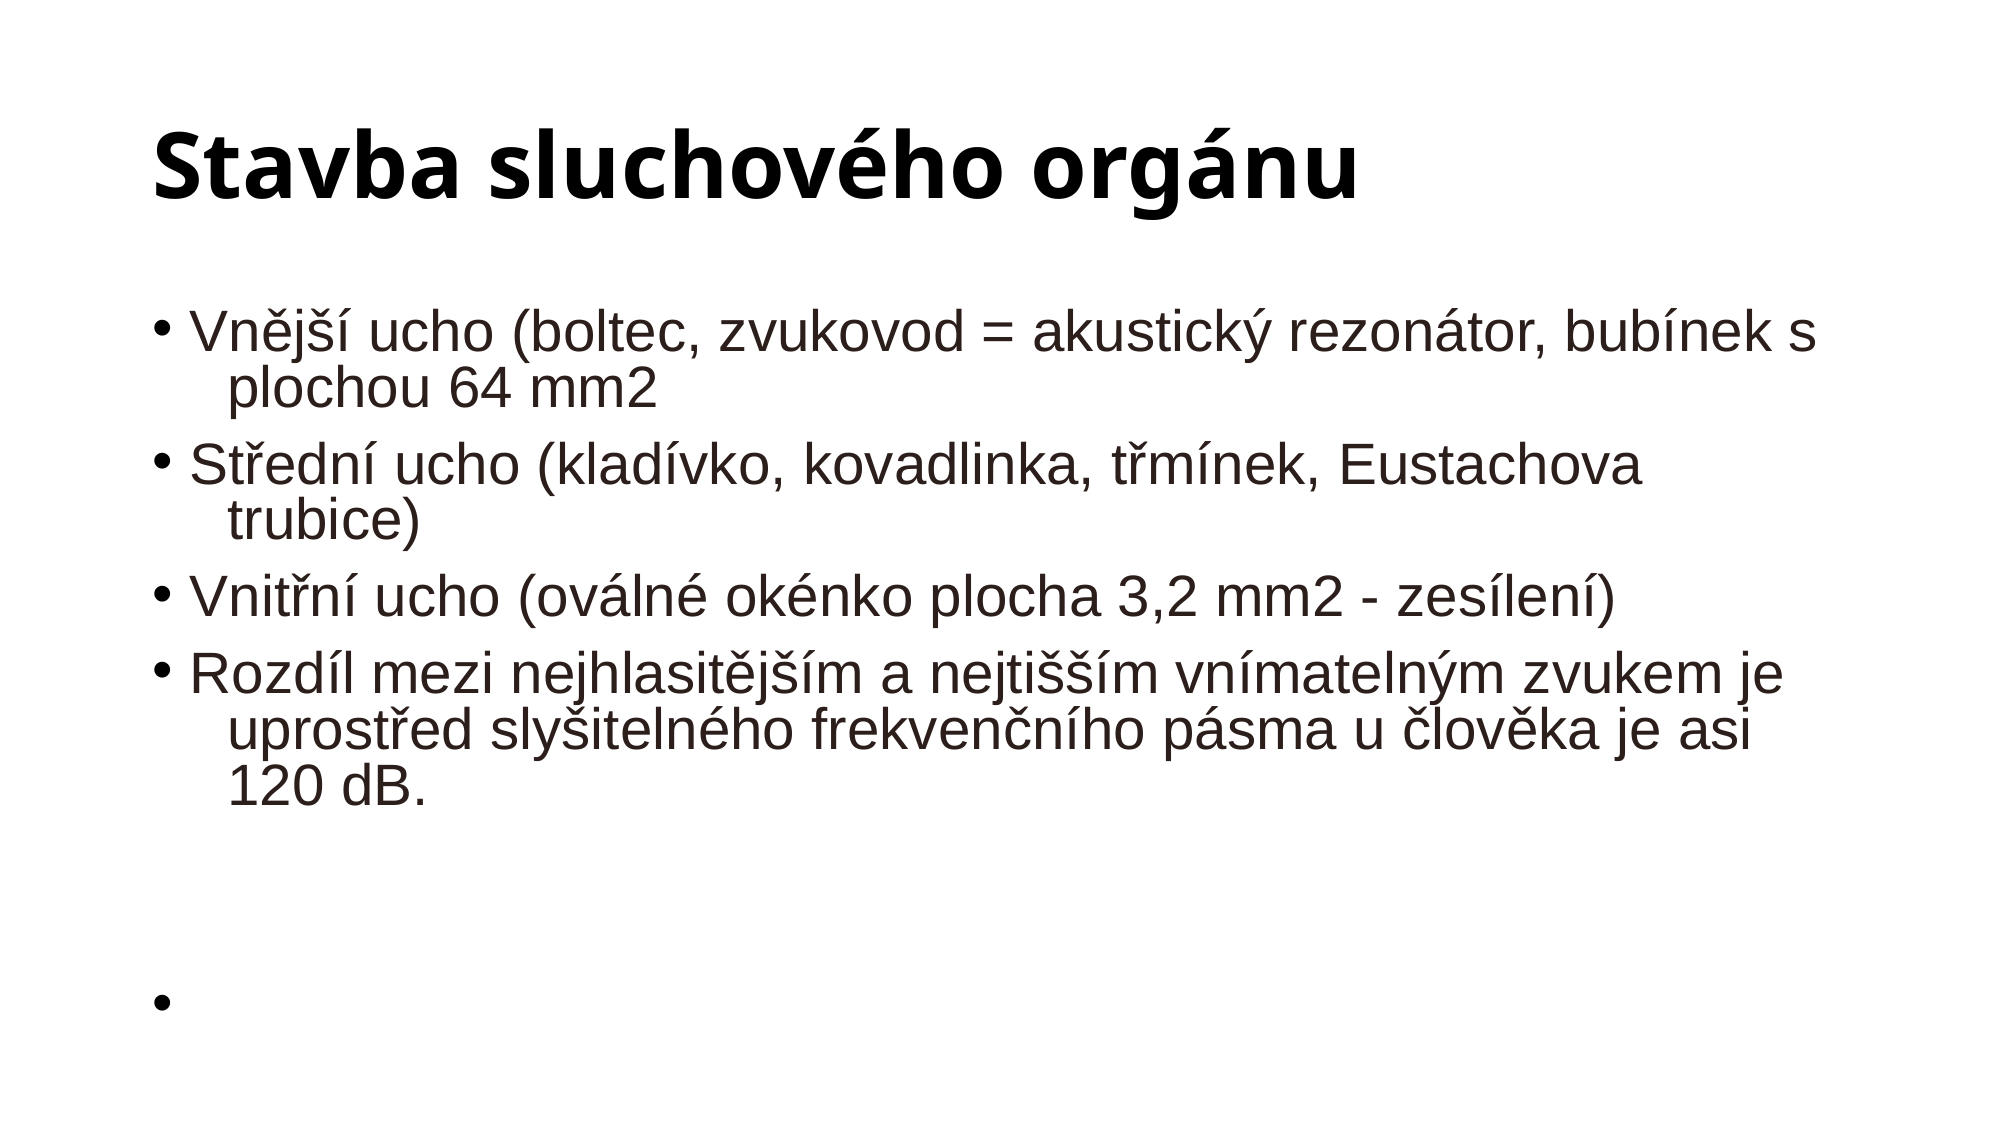

# Stavba sluchového orgánu
Vnější ucho (boltec, zvukovod = akustický rezonátor, bubínek s plochou 64 mm2
Střední ucho (kladívko, kovadlinka, třmínek, Eustachova trubice)
Vnitřní ucho (oválné okénko plocha 3,2 mm2 - zesílení)
Rozdíl mezi nejhlasitějším a nejtišším vnímatelným zvukem je uprostřed slyšitelného frekvenčního pásma u člověka je asi 120 dB.